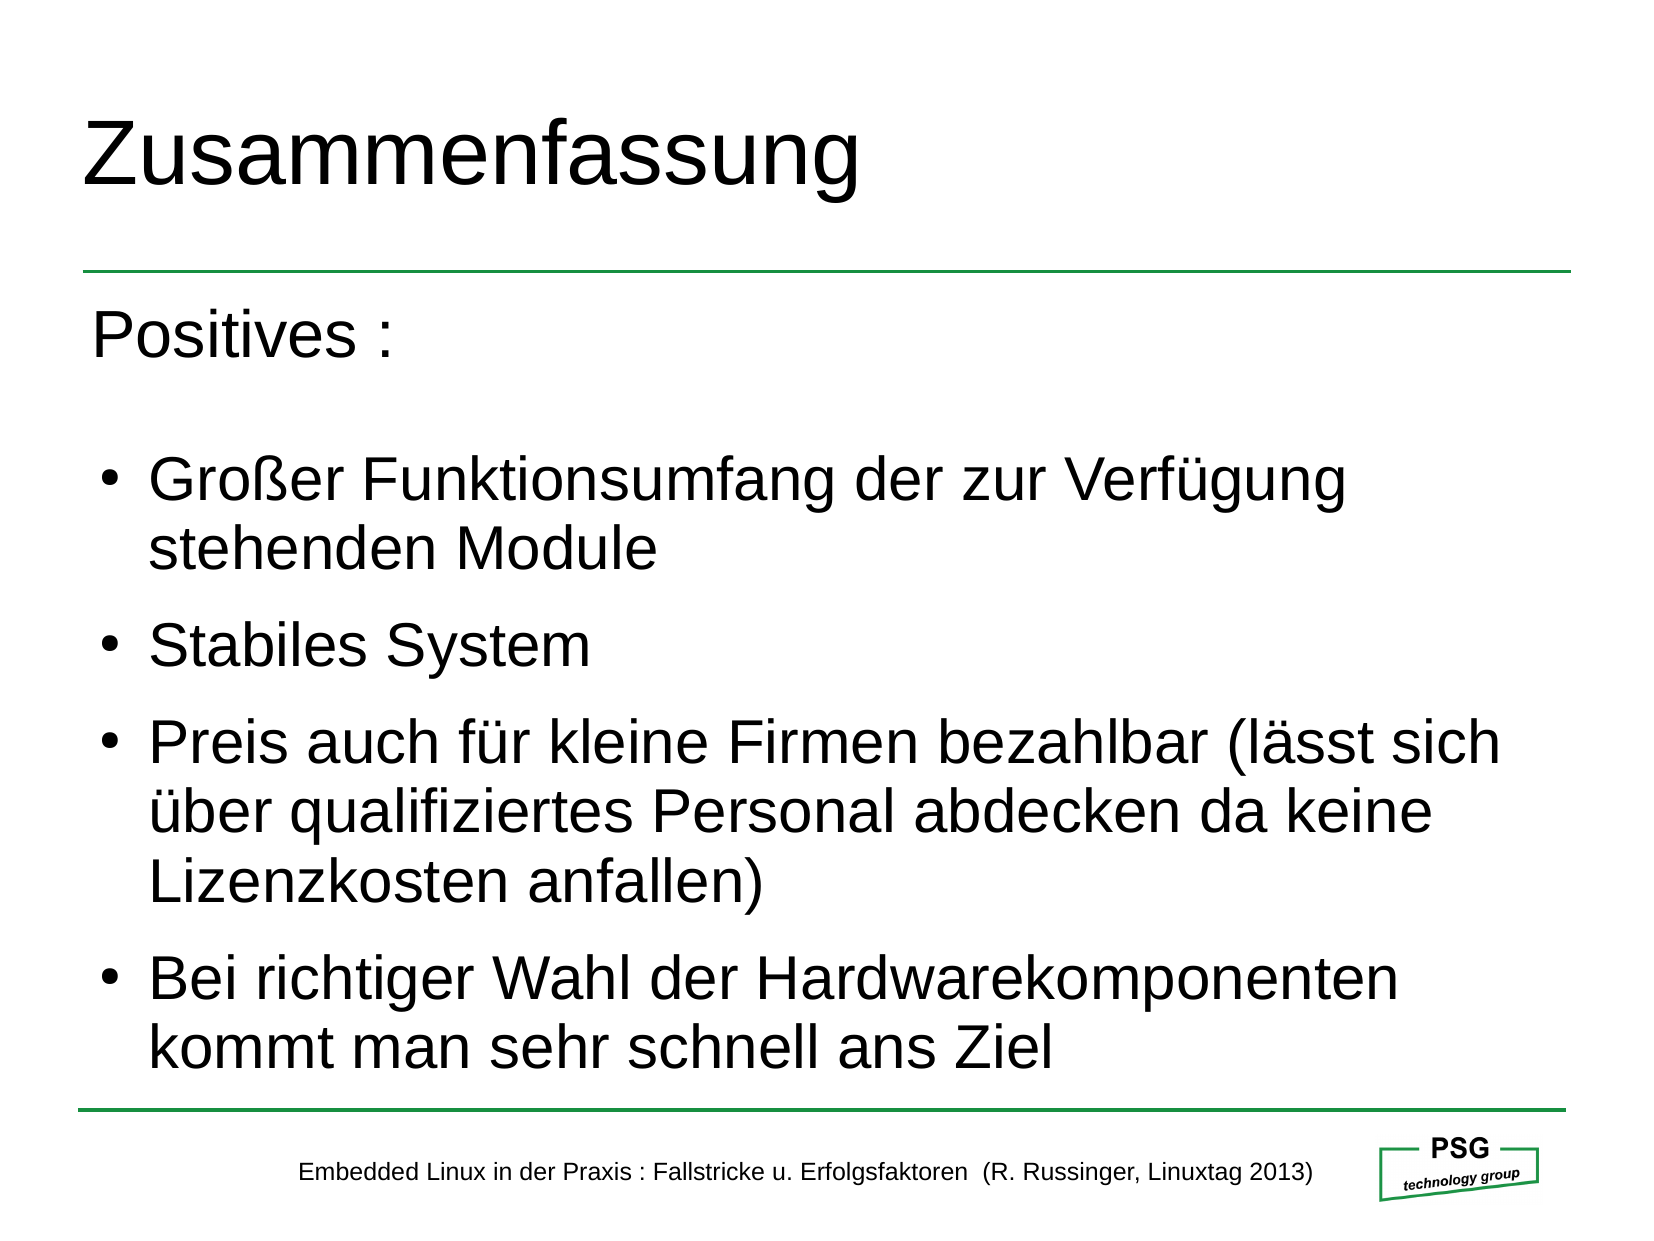

# Zusammenfassung
Positives :
Großer Funktionsumfang der zur Verfügung stehenden Module
Stabiles System
Preis auch für kleine Firmen bezahlbar (lässt sich über qualifiziertes Personal abdecken da keine Lizenzkosten anfallen)
Bei richtiger Wahl der Hardwarekomponenten kommt man sehr schnell ans Ziel